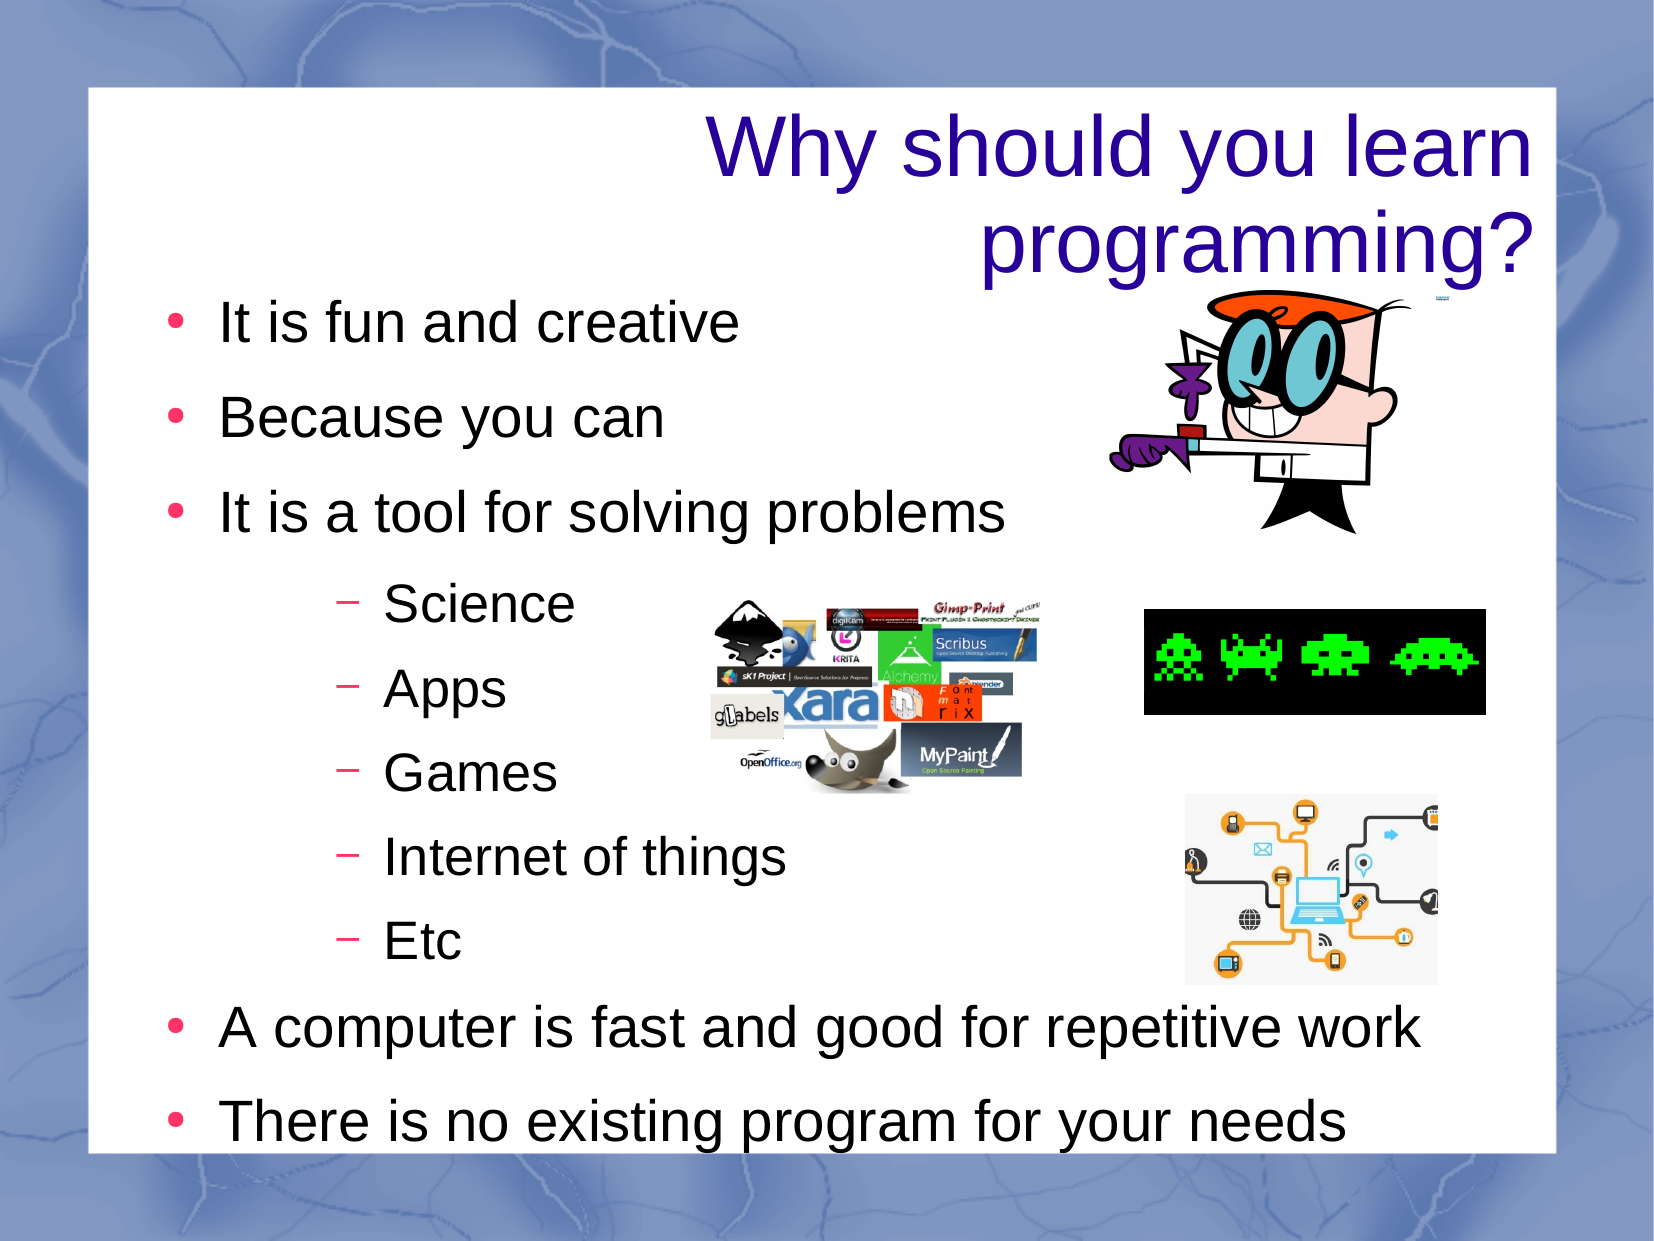

# Why should you learn programming?
It is fun and creative
Because you can
It is a tool for solving problems
Science
Apps
Games
Internet of things
Etc
A computer is fast and good for repetitive work
There is no existing program for your needs